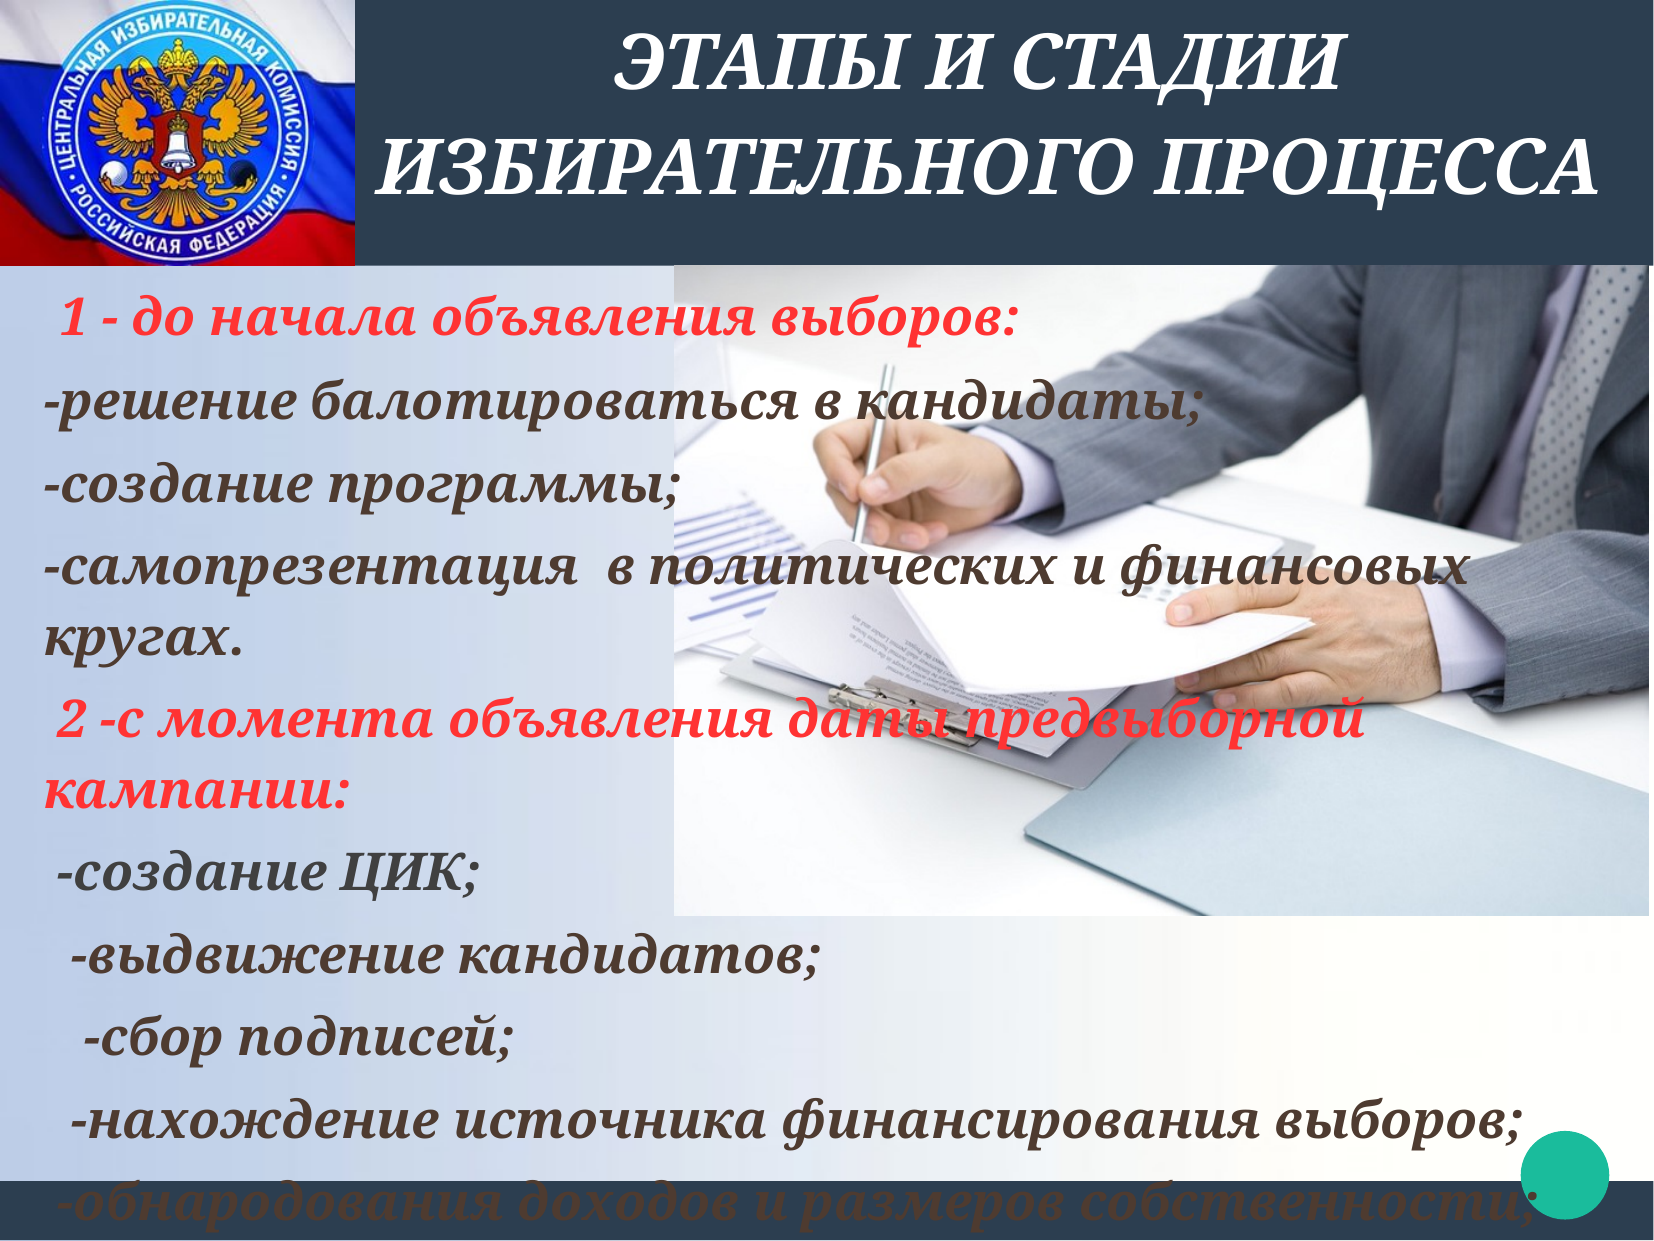

Этапы и стадии
избирательного процесса
 1 - до начала объявления выборов:
-решение балотироваться в кандидаты;
-создание программы;
-самопрезентация в политических и финансовых кругах.
 2 -с момента объявления даты предвыборной кампании:
 -создание ЦИК;
 -выдвижение кандидатов;
 -сбор подписей;
 -нахождение источника финансирования выборов;
 -обнародования доходов и размеров собственности;
 -подача документов для регистрации;
 -регистрация.